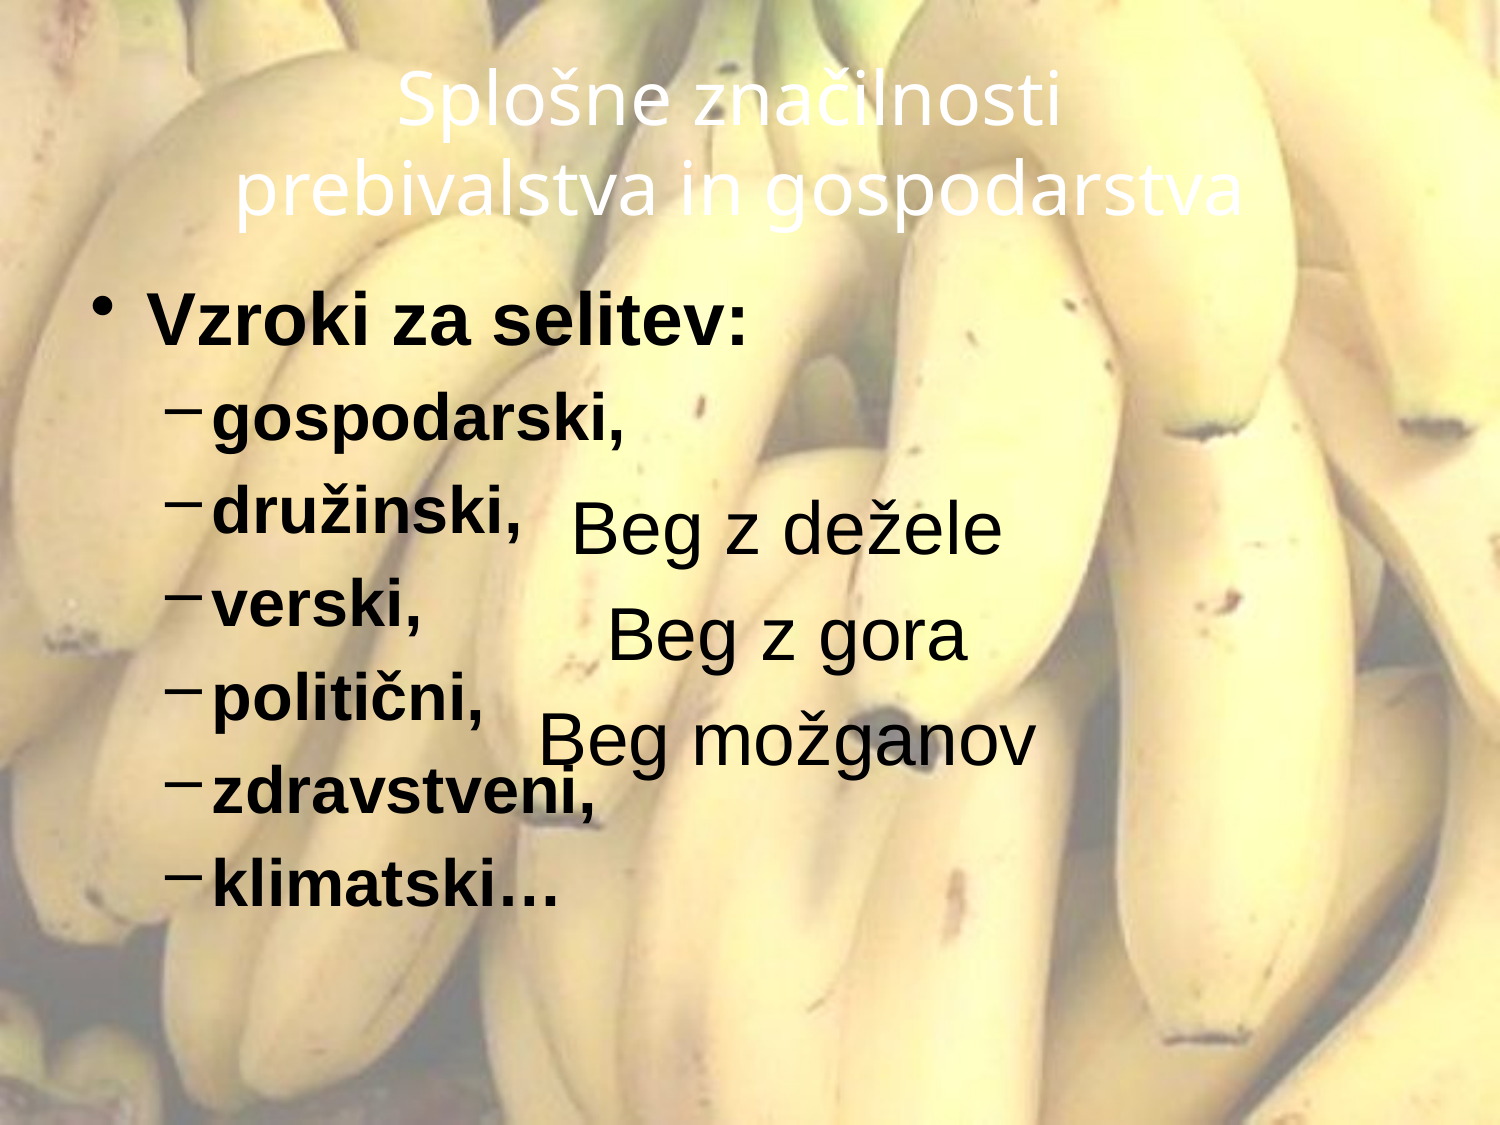

Splošne značilnosti
 prebivalstva in gospodarstva
# Vzroki za selitev:
gospodarski,
družinski,
verski,
politični,
zdravstveni,
klimatski…
Beg z dežele
Beg z gora
Beg možganov